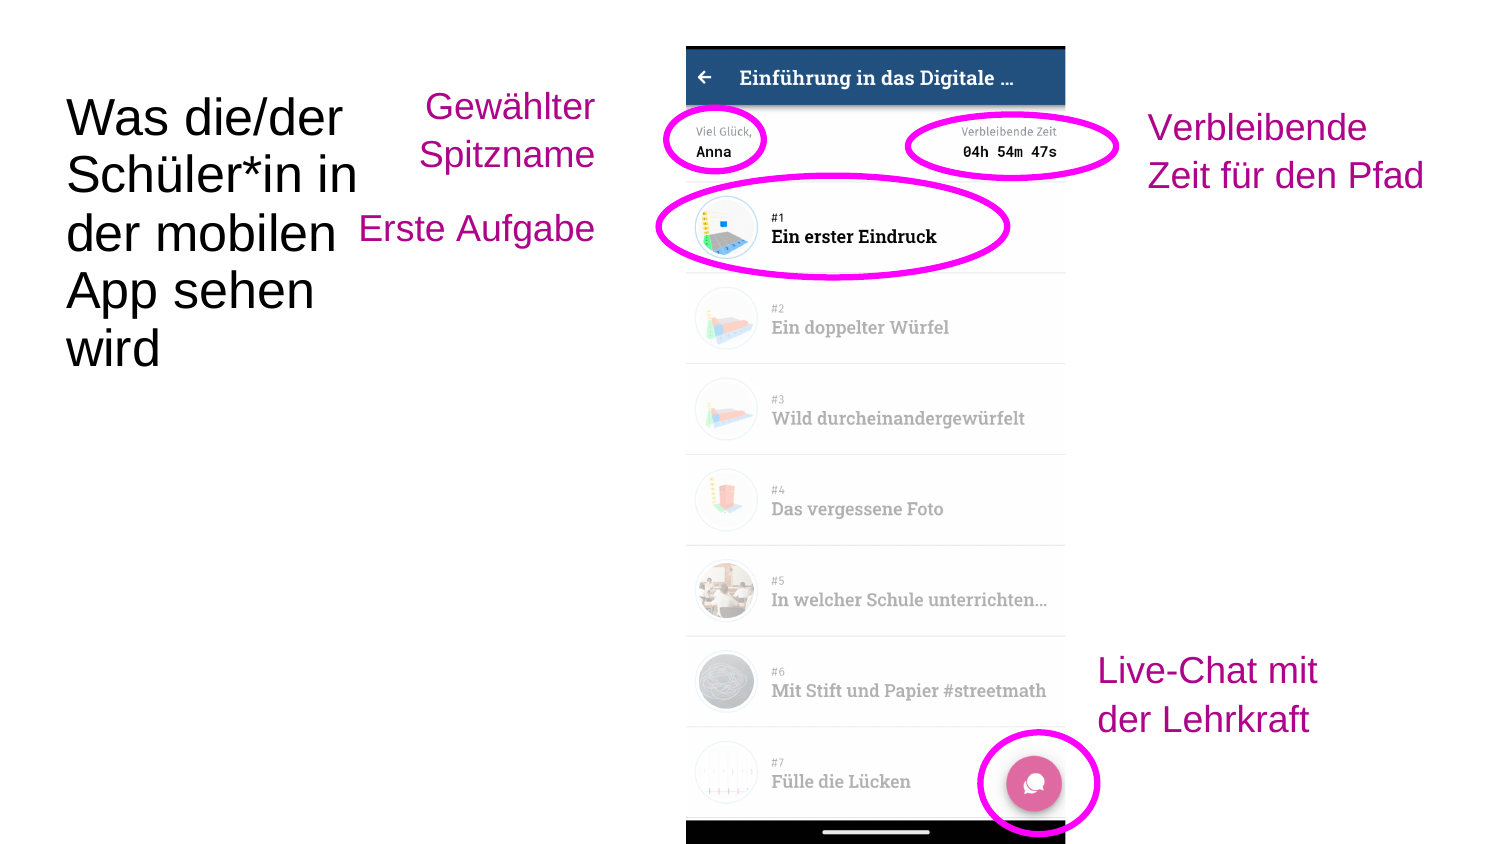

Gewählter Spitzname
Erste Aufgabe
# Was die/der Schüler*in in der mobilen App sehen wird
Verbleibende Zeit für den Pfad
Live-Chat mit der Lehrkraft